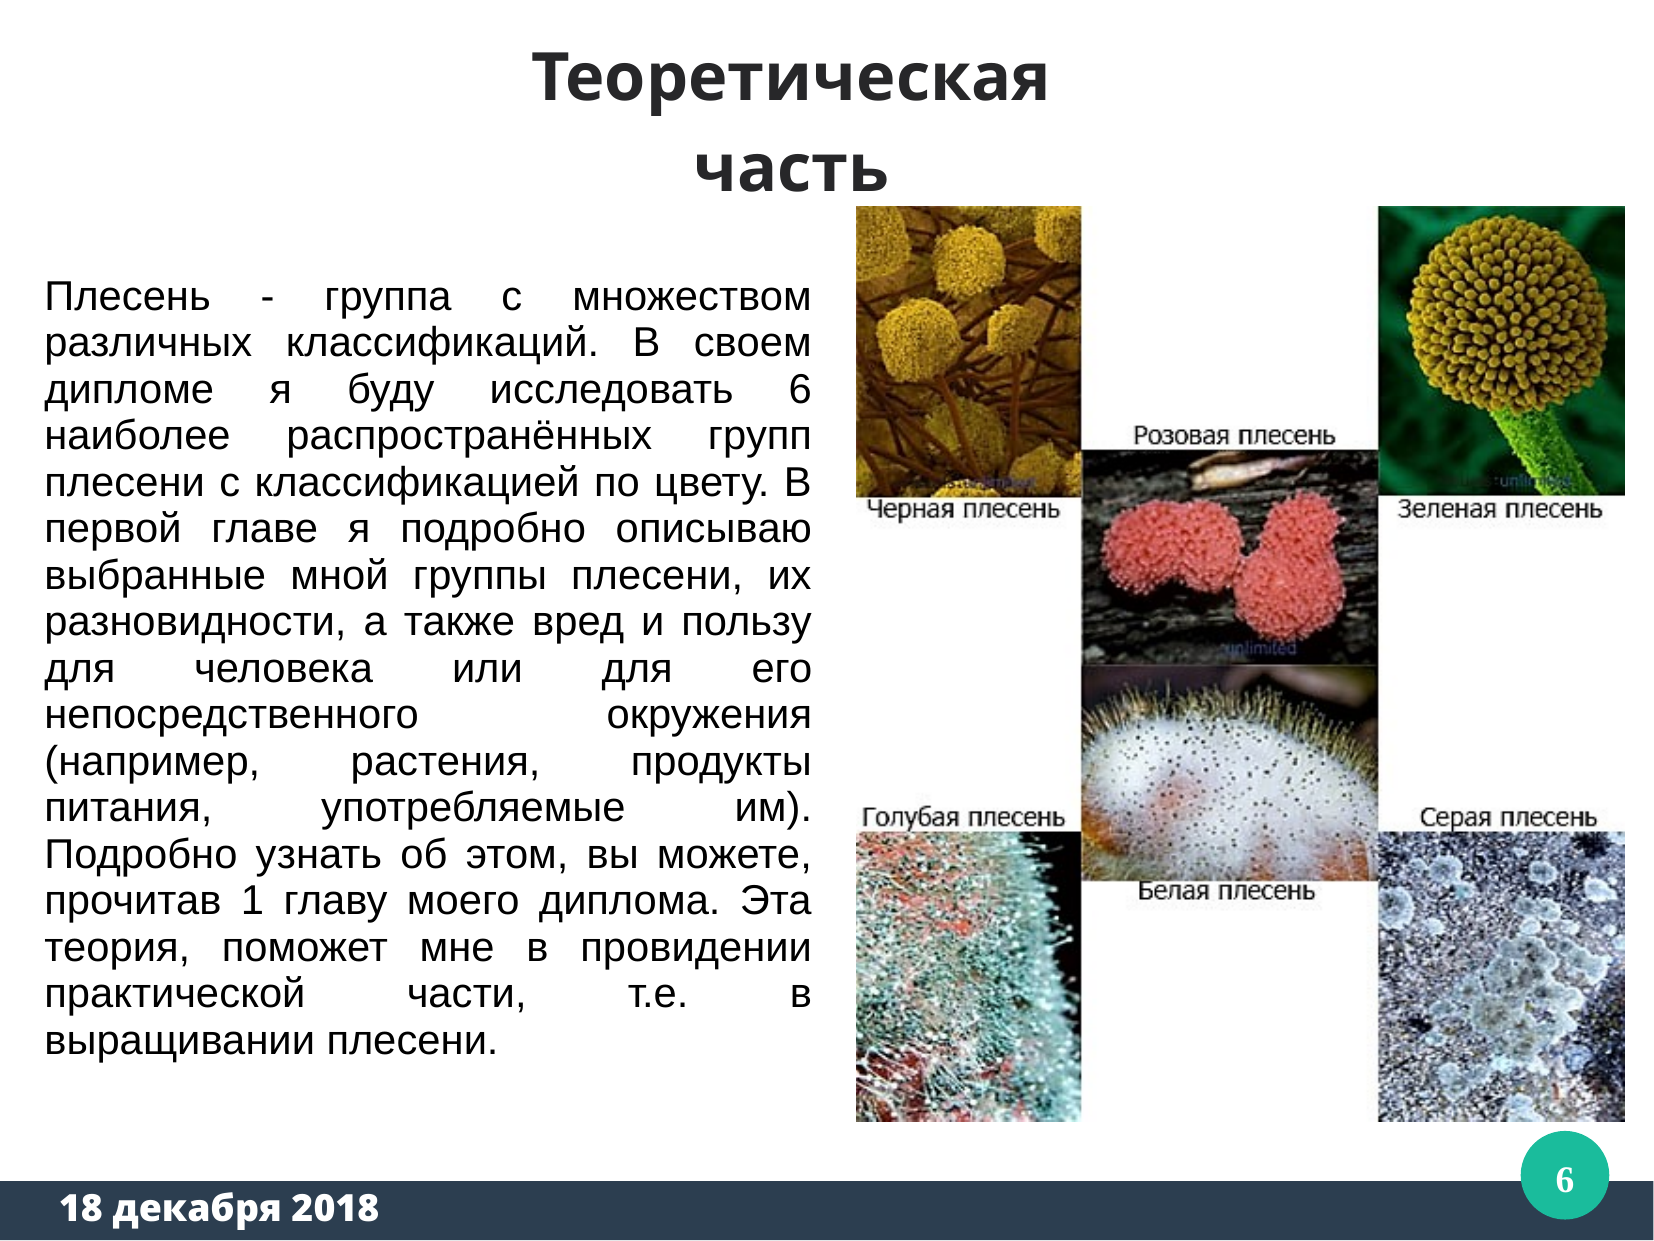

# Теоретическая часть
Плесень - группа с множеством различных классификаций. В своем дипломе я буду исследовать 6 наиболее распространённых групп плесени с классификацией по цвету. В первой главе я подробно описываю выбранные мной группы плесени, их разновидности, а также вред и пользу для человека или для его непосредственного окружения (например, растения, продукты питания, употребляемые им). Подробно узнать об этом, вы можете, прочитав 1 главу моего диплома. Эта теория, поможет мне в провидении практической части, т.е. в выращивании плесени.
6